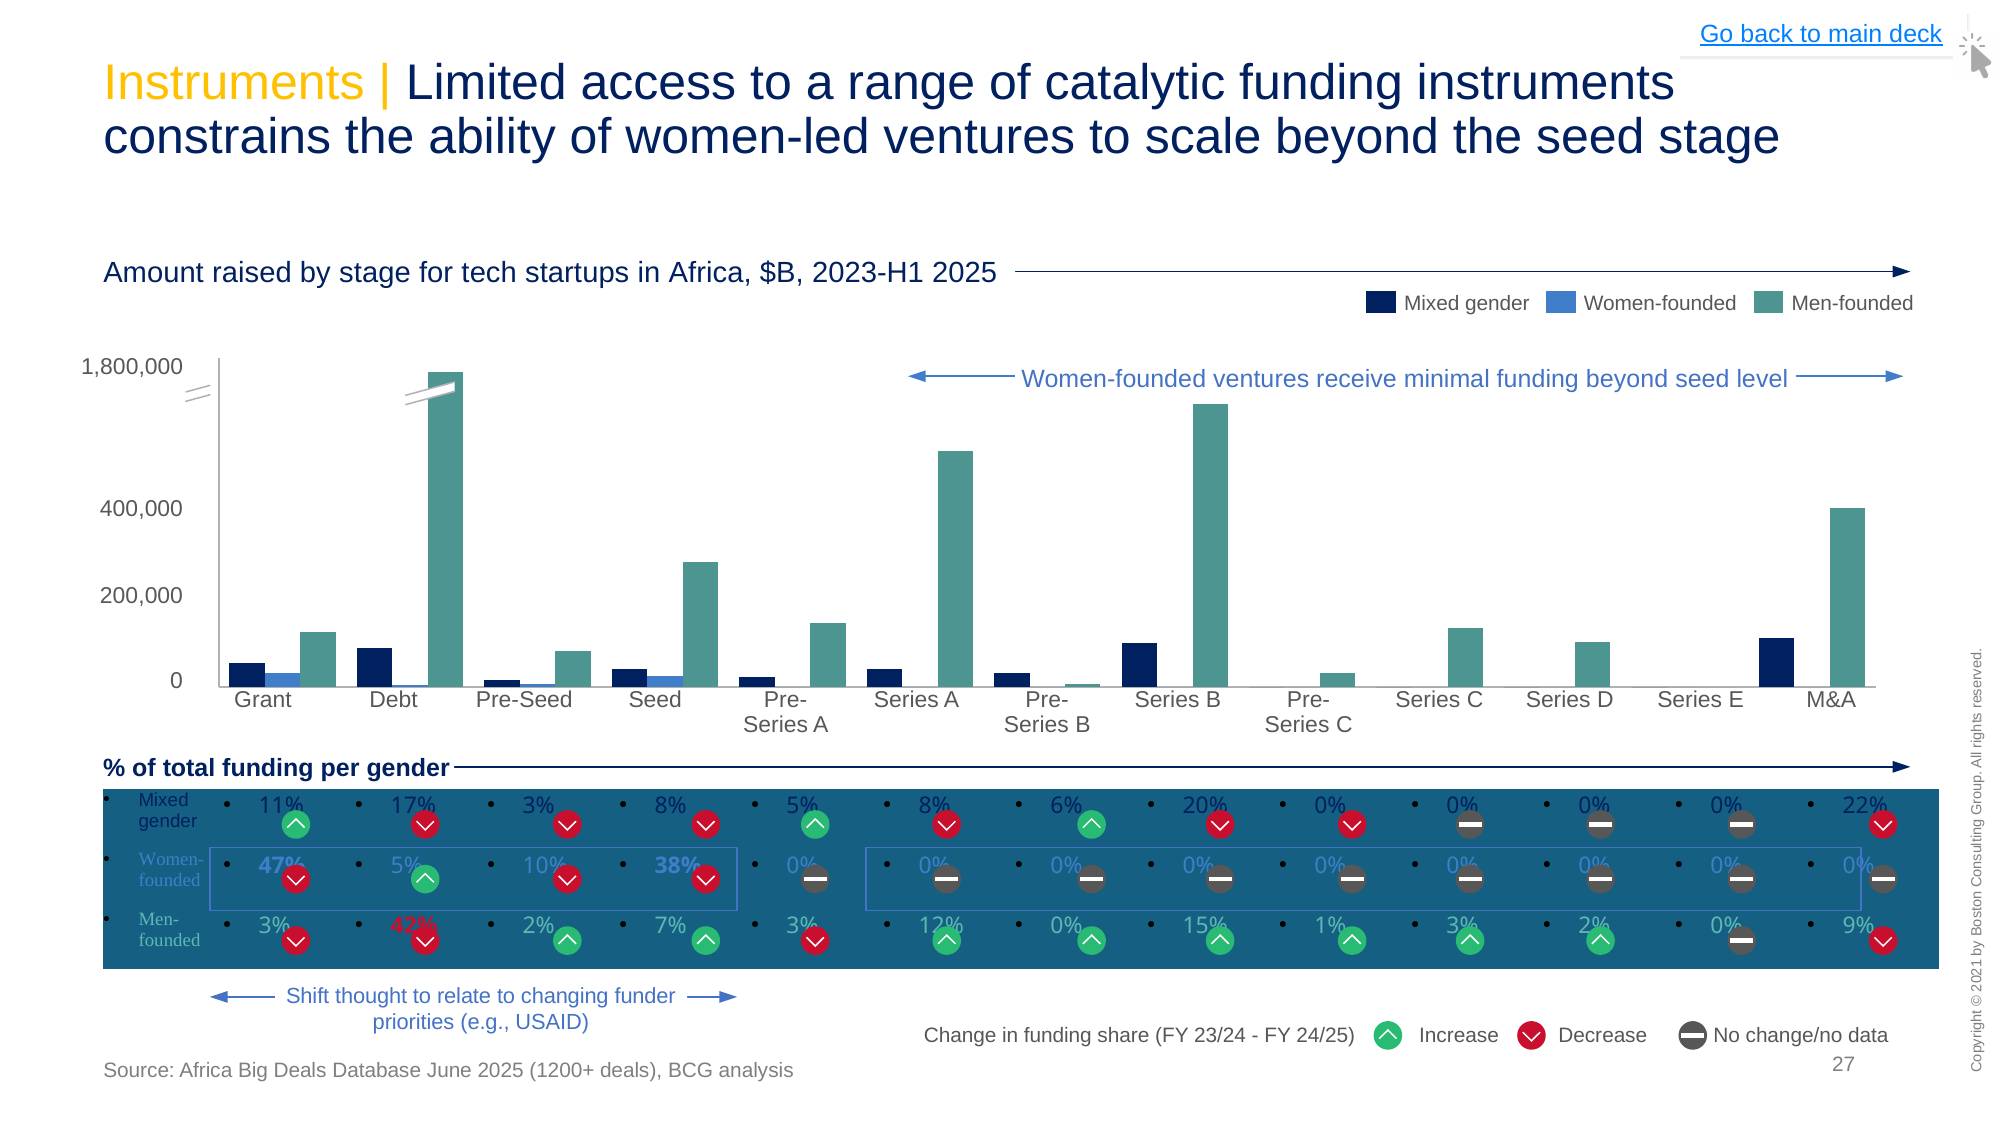

Go back to main deck
# Instruments | Limited access to a range of catalytic funding instruments constrains the ability of women-led ventures to scale beyond the seed stage
Amount raised by stage for tech startups in Africa, $B, 2023-H1 2025
Mixed gender
Women-founded
Men-founded
1,800,000
### Chart
| Category | Series1 | Series2 | Series3 |
|---|---|---|---|
| 1 | 53750000.0 | 31350000.0 | 120550000.0 |
| 2 | 86250000.0 | 3600000.0 | 696280237.877402 |
| 3 | 16550000.0 | 6450000.0 | 80200000.0 |
| 4 | 40600000.0 | 25000000.0 | 275850000.0 |
| 5 | 22500000.0 | 0.0 | 141250000.0 |
| 6 | 39000000.0 | 0.0 | 521500000.0 |
| 7 | 30000000.0 | 0.0 | 7500000.0 |
| 8 | 97500000.0 | 0.0 | 625000000.0 |
| 9 | 0.0 | 0.0 | 30000000.0 |
| 10 | 0.0 | 0.0 | 130000000.0 |
| 11 | 0.0 | 0.0 | 100000000.0 |
| 12 | 0.0 | 0.0 | 0.0 |
| 13 | 107800000.0 | 0.0 | 395500000.0 |Women-founded ventures receive minimal funding beyond seed level
400,000
200,000
0
Grant
Debt
Pre-Seed
Seed
Pre-Series A
Series A
Pre-Series B
Series B
Pre-Series C
Series C
Series D
Series E
M&A
% of total funding per gender
| Mixed gender | 11% | 17% | 3% | 8% | 5% | 8% | 6% | 20% | 0% | 0% | 0% | 0% | 22% |
| --- | --- | --- | --- | --- | --- | --- | --- | --- | --- | --- | --- | --- | --- |
| Women-founded | 47% | 5% | 10% | 38% | 0% | 0% | 0% | 0% | 0% | 0% | 0% | 0% | 0% |
| Men-founded | 3% | 42% | 2% | 7% | 3% | 12% | 0% | 15% | 1% | 3% | 2% | 0% | 9% |
Shift thought to relate to changing funder priorities (e.g., USAID)
Change in funding share (FY 23/24 - FY 24/25)
Increase
Decrease
No change/no data
Source: Africa Big Deals Database June 2025 (1200+ deals), BCG analysis